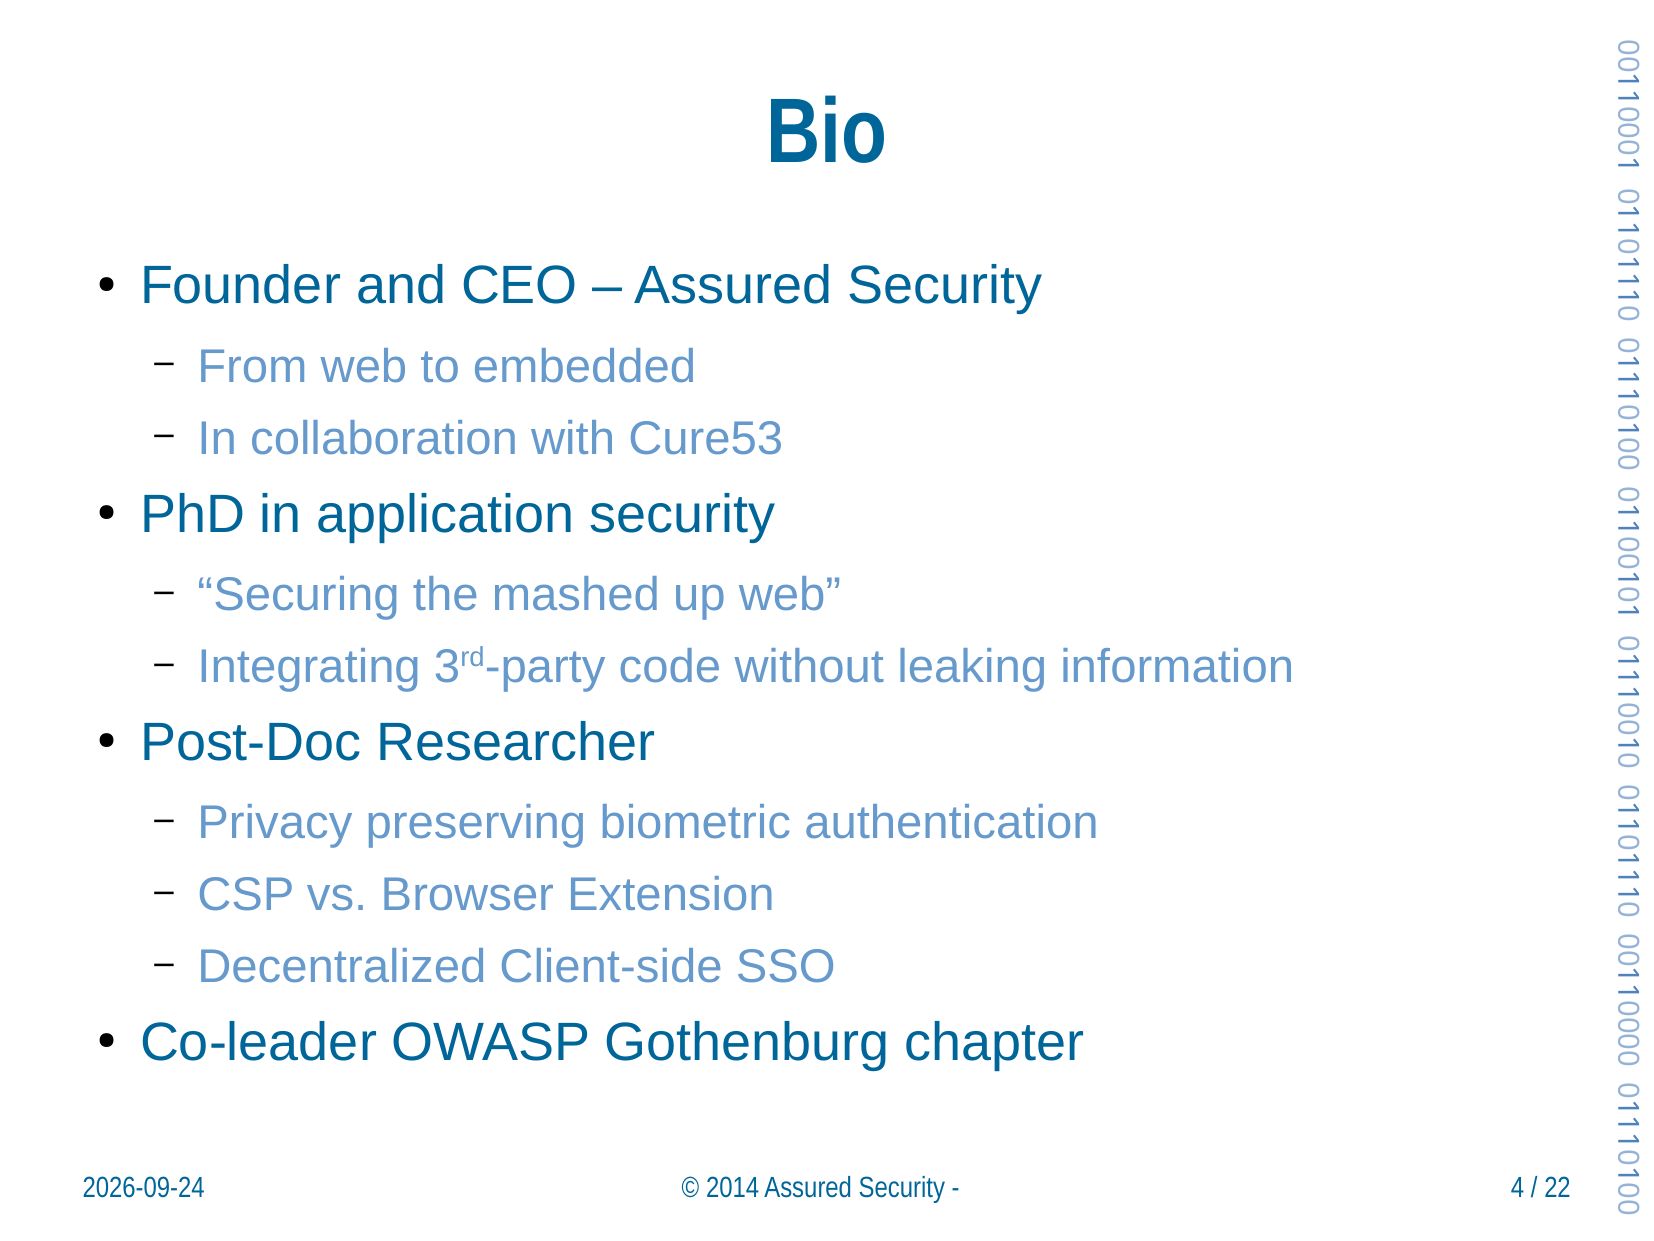

# Bio
Founder and CEO – Assured Security
From web to embedded
In collaboration with Cure53
PhD in application security
“Securing the mashed up web”
Integrating 3rd-party code without leaking information
Post-Doc Researcher
Privacy preserving biometric authentication
CSP vs. Browser Extension
Decentralized Client-side SSO
Co-leader OWASP Gothenburg chapter
© 2014 InterNOT
4